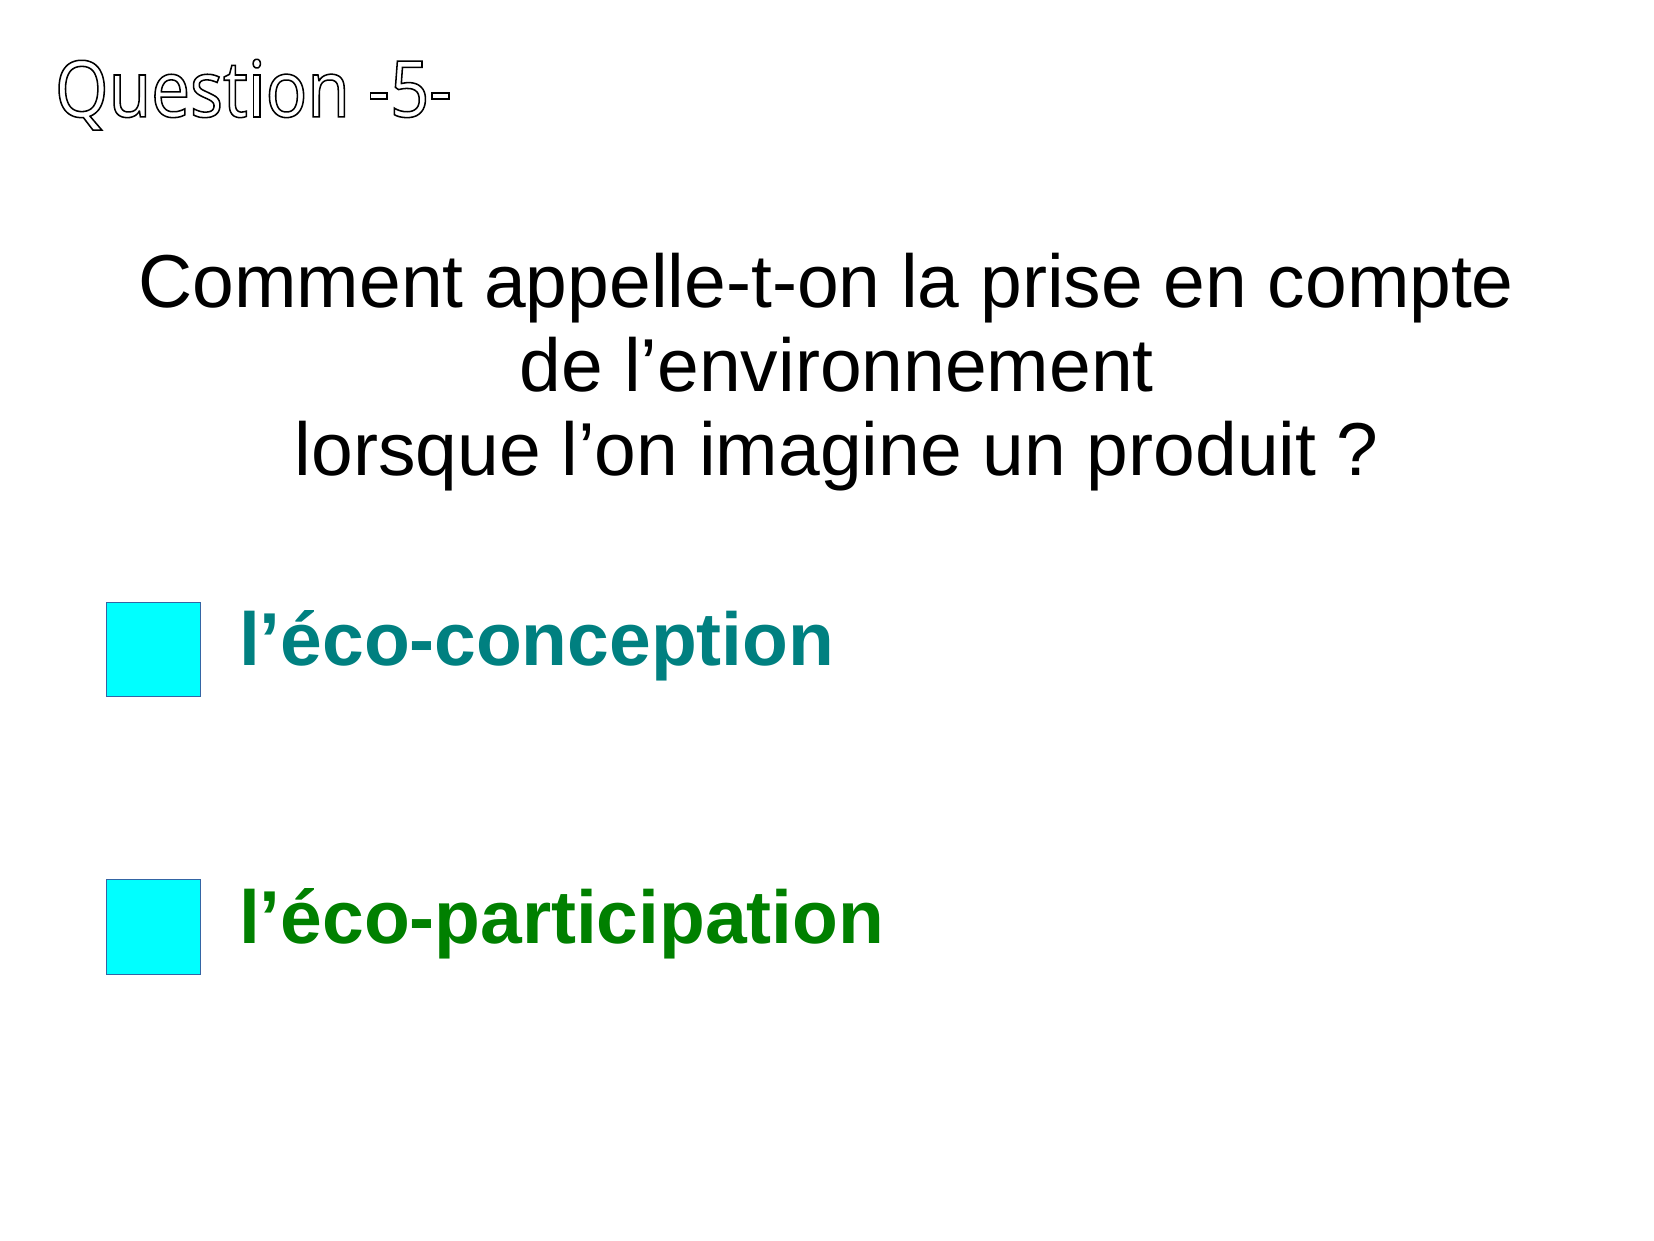

Question -5-
# Comment appelle-t-on la prise en compte de l’environnement lorsque l’on imagine un produit ?
l’éco-conception
l’éco-participation